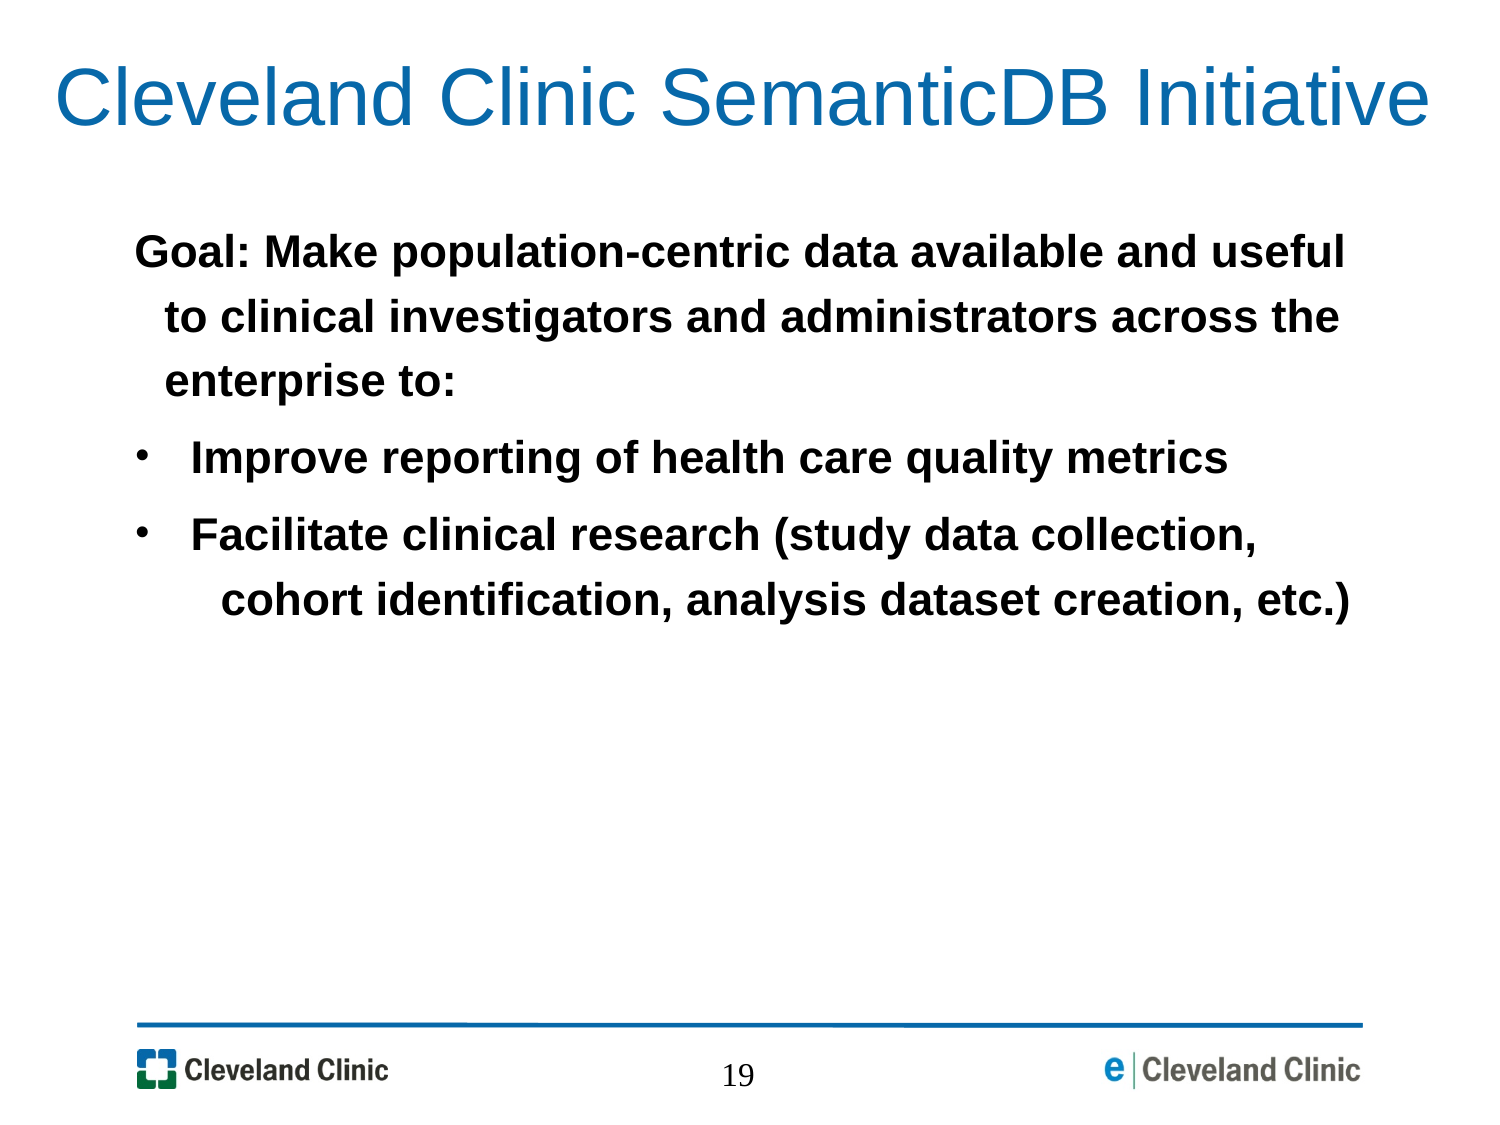

# Cleveland Clinic SemanticDB Initiative
Goal: Make population-centric data available and useful to clinical investigators and administrators across the enterprise to:
Improve reporting of health care quality metrics
Facilitate clinical research (study data collection, cohort identification, analysis dataset creation, etc.)
19